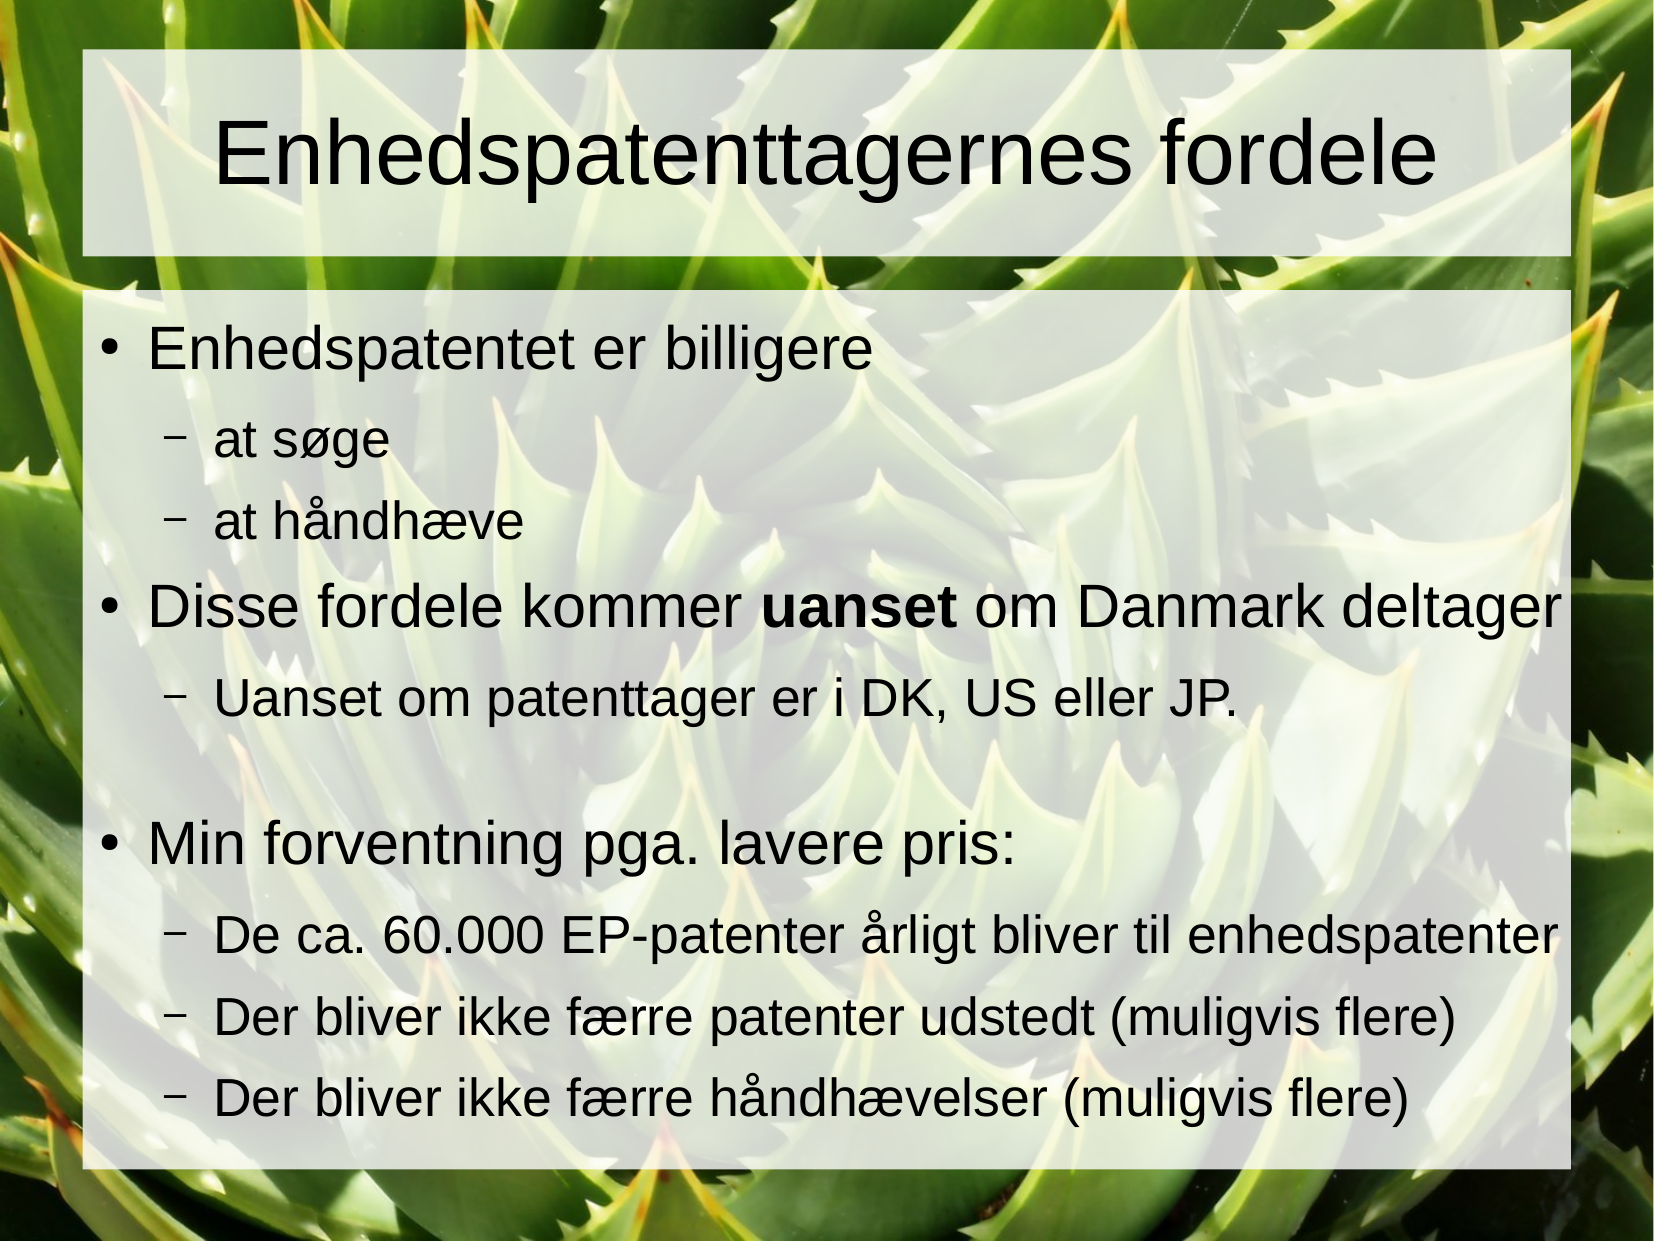

# Enhedspatenttagernes fordele
Enhedspatentet er billigere
at søge
at håndhæve
Disse fordele kommer uanset om Danmark deltager
Uanset om patenttager er i DK, US eller JP.
Min forventning pga. lavere pris:
De ca. 60.000 EP-patenter årligt bliver til enhedspatenter
Der bliver ikke færre patenter udstedt (muligvis flere)
Der bliver ikke færre håndhævelser (muligvis flere)